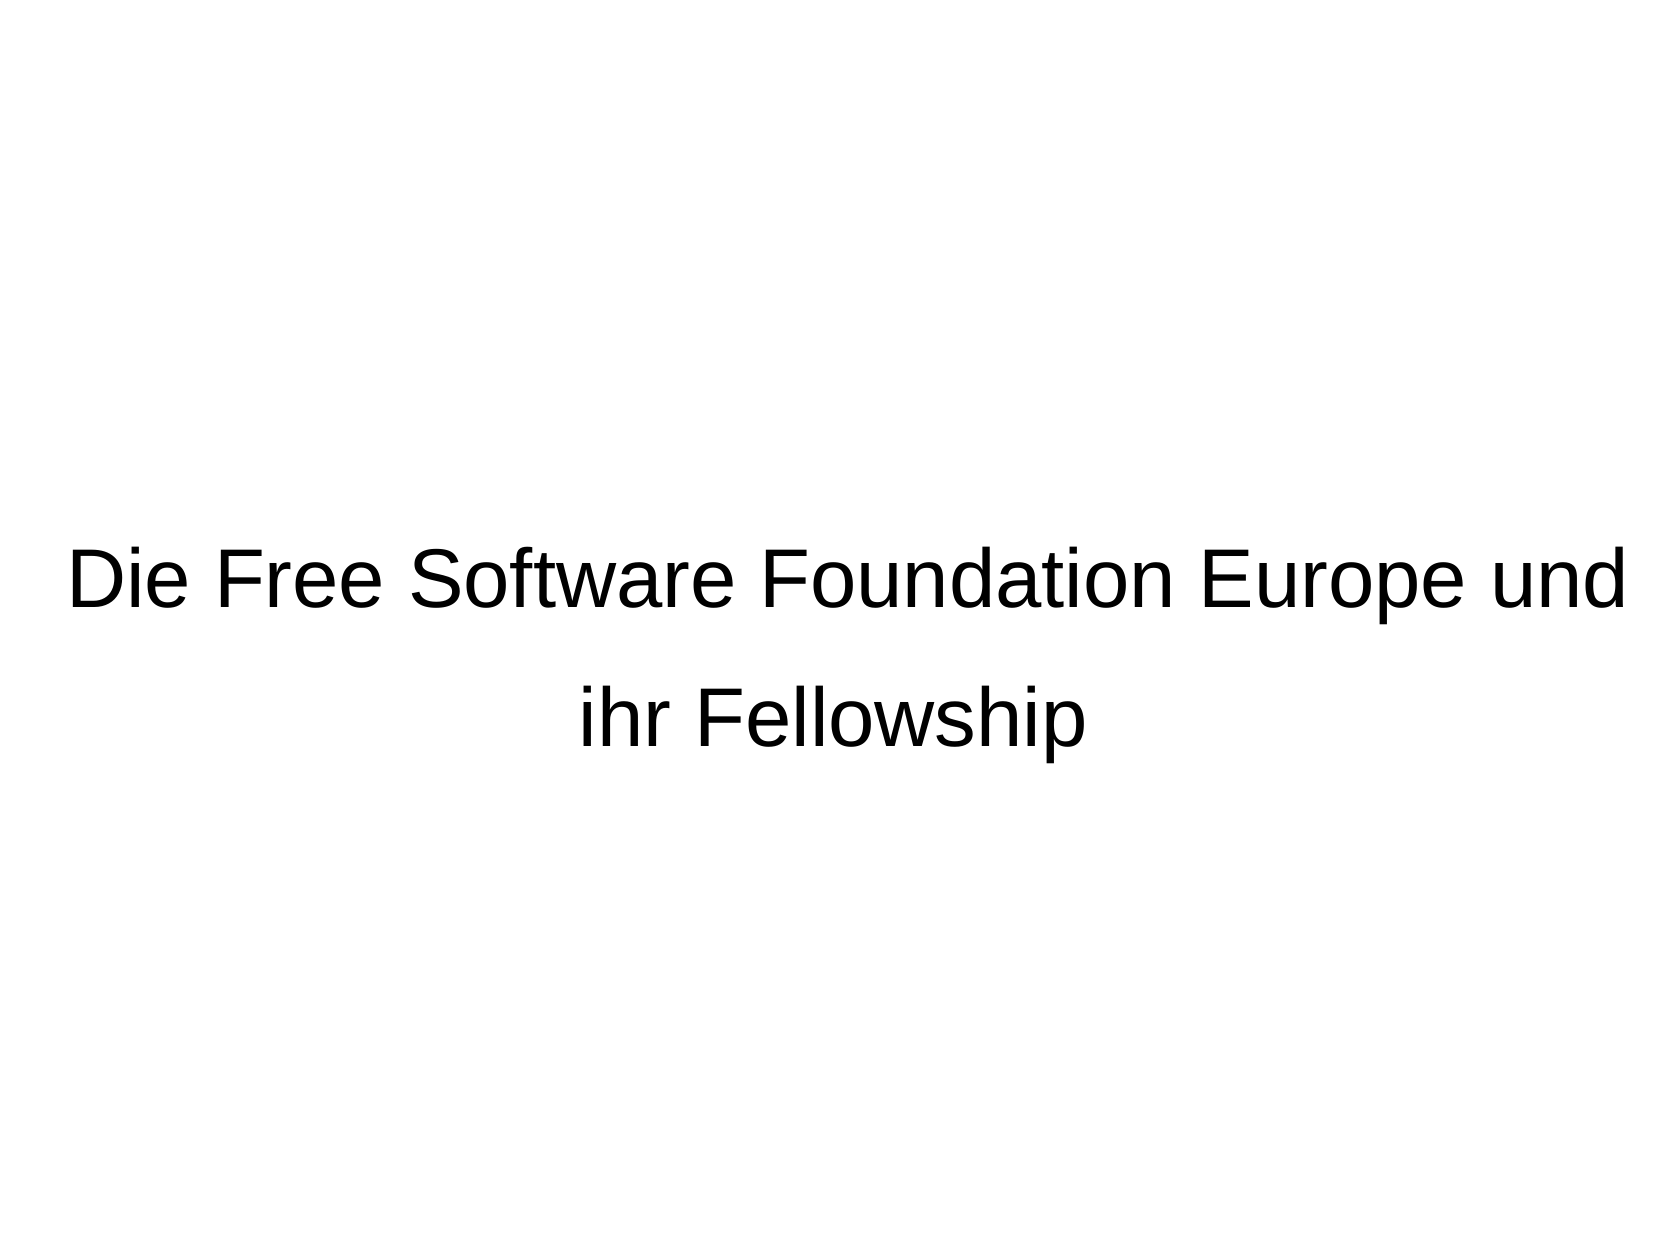

Die Free Software Foundation Europe und ihr Fellowship